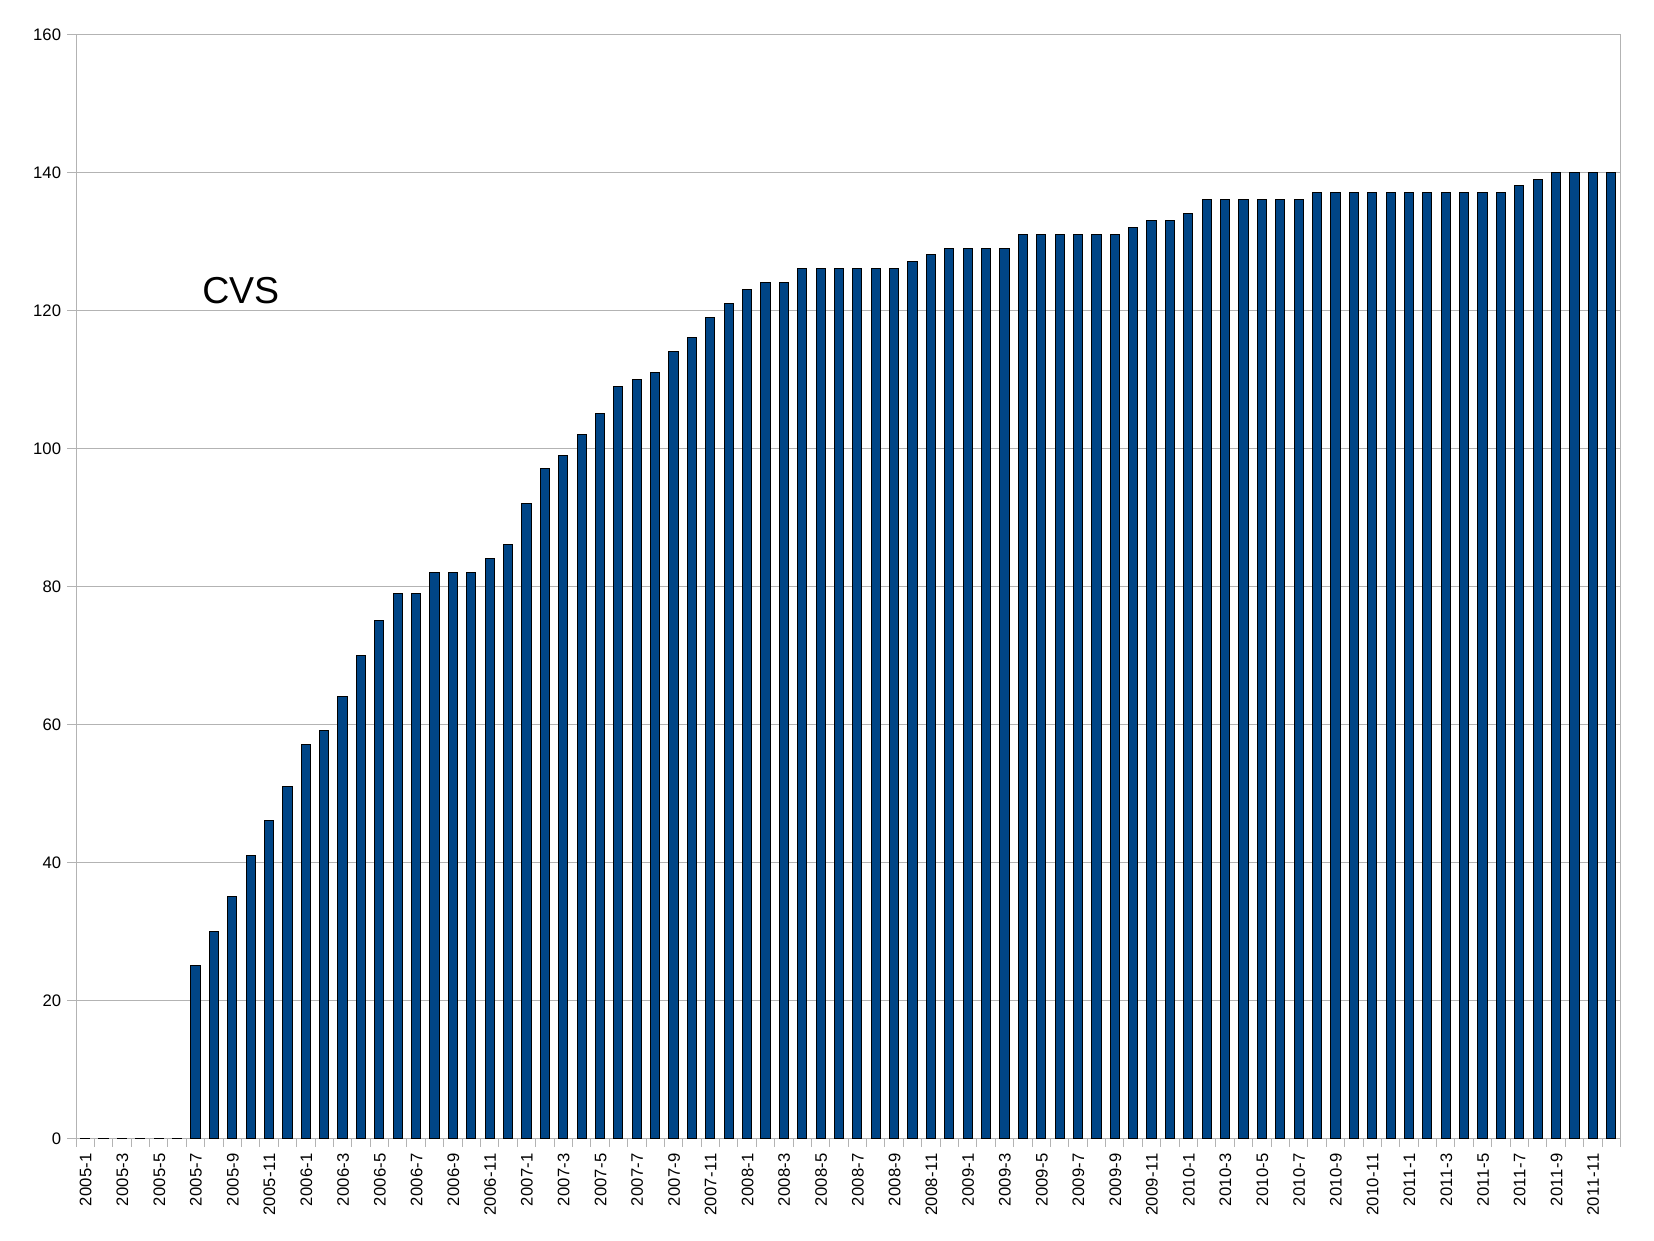

### Chart
| Category | cumul |
|---|---|
| 2005-1 | 0.0 |
| 2005-2 | 0.0 |
| 2005-3 | 0.0 |
| 2005-4 | 0.0 |
| 2005-5 | 0.0 |
| 2005-6 | 0.0 |
| 2005-7 | 25.0 |
| 2005-8 | 30.0 |
| 2005-9 | 35.0 |
| 2005-10 | 41.0 |
| 2005-11 | 46.0 |
| 2005-12 | 51.0 |
| 2006-1 | 57.0 |
| 2006-2 | 59.0 |
| 2006-3 | 64.0 |
| 2006-4 | 70.0 |
| 2006-5 | 75.0 |
| 2006-6 | 79.0 |
| 2006-7 | 79.0 |
| 2006-8 | 82.0 |
| 2006-9 | 82.0 |
| 2006-10 | 82.0 |
| 2006-11 | 84.0 |
| 2006-12 | 86.0 |
| 2007-1 | 92.0 |
| 2007-2 | 97.0 |
| 2007-3 | 99.0 |
| 2007-4 | 102.0 |
| 2007-5 | 105.0 |
| 2007-6 | 109.0 |
| 2007-7 | 110.0 |
| 2007-8 | 111.0 |
| 2007-9 | 114.0 |
| 2007-10 | 116.0 |
| 2007-11 | 119.0 |
| 2007-12 | 121.0 |
| 2008-1 | 123.0 |
| 2008-2 | 124.0 |
| 2008-3 | 124.0 |
| 2008-4 | 126.0 |
| 2008-5 | 126.0 |
| 2008-6 | 126.0 |
| 2008-7 | 126.0 |
| 2008-8 | 126.0 |
| 2008-9 | 126.0 |
| 2008-10 | 127.0 |
| 2008-11 | 128.0 |
| 2008-12 | 129.0 |
| 2009-1 | 129.0 |
| 2009-2 | 129.0 |
| 2009-3 | 129.0 |
| 2009-4 | 131.0 |
| 2009-5 | 131.0 |
| 2009-6 | 131.0 |
| 2009-7 | 131.0 |
| 2009-8 | 131.0 |
| 2009-9 | 131.0 |
| 2009-10 | 132.0 |
| 2009-11 | 133.0 |
| 2009-12 | 133.0 |
| 2010-1 | 134.0 |
| 2010-2 | 136.0 |
| 2010-3 | 136.0 |
| 2010-4 | 136.0 |
| 2010-5 | 136.0 |
| 2010-6 | 136.0 |
| 2010-7 | 136.0 |
| 2010-8 | 137.0 |
| 2010-9 | 137.0 |
| 2010-10 | 137.0 |
| 2010-11 | 137.0 |
| 2010-12 | 137.0 |
| 2011-1 | 137.0 |
| 2011-2 | 137.0 |
| 2011-3 | 137.0 |
| 2011-4 | 137.0 |
| 2011-5 | 137.0 |
| 2011-6 | 137.0 |
| 2011-7 | 138.0 |
| 2011-8 | 139.0 |
| 2011-9 | 140.0 |
| 2011-10 | 140.0 |
| 2011-11 | 140.0 |
| 2011-12 | 140.0 |CVS